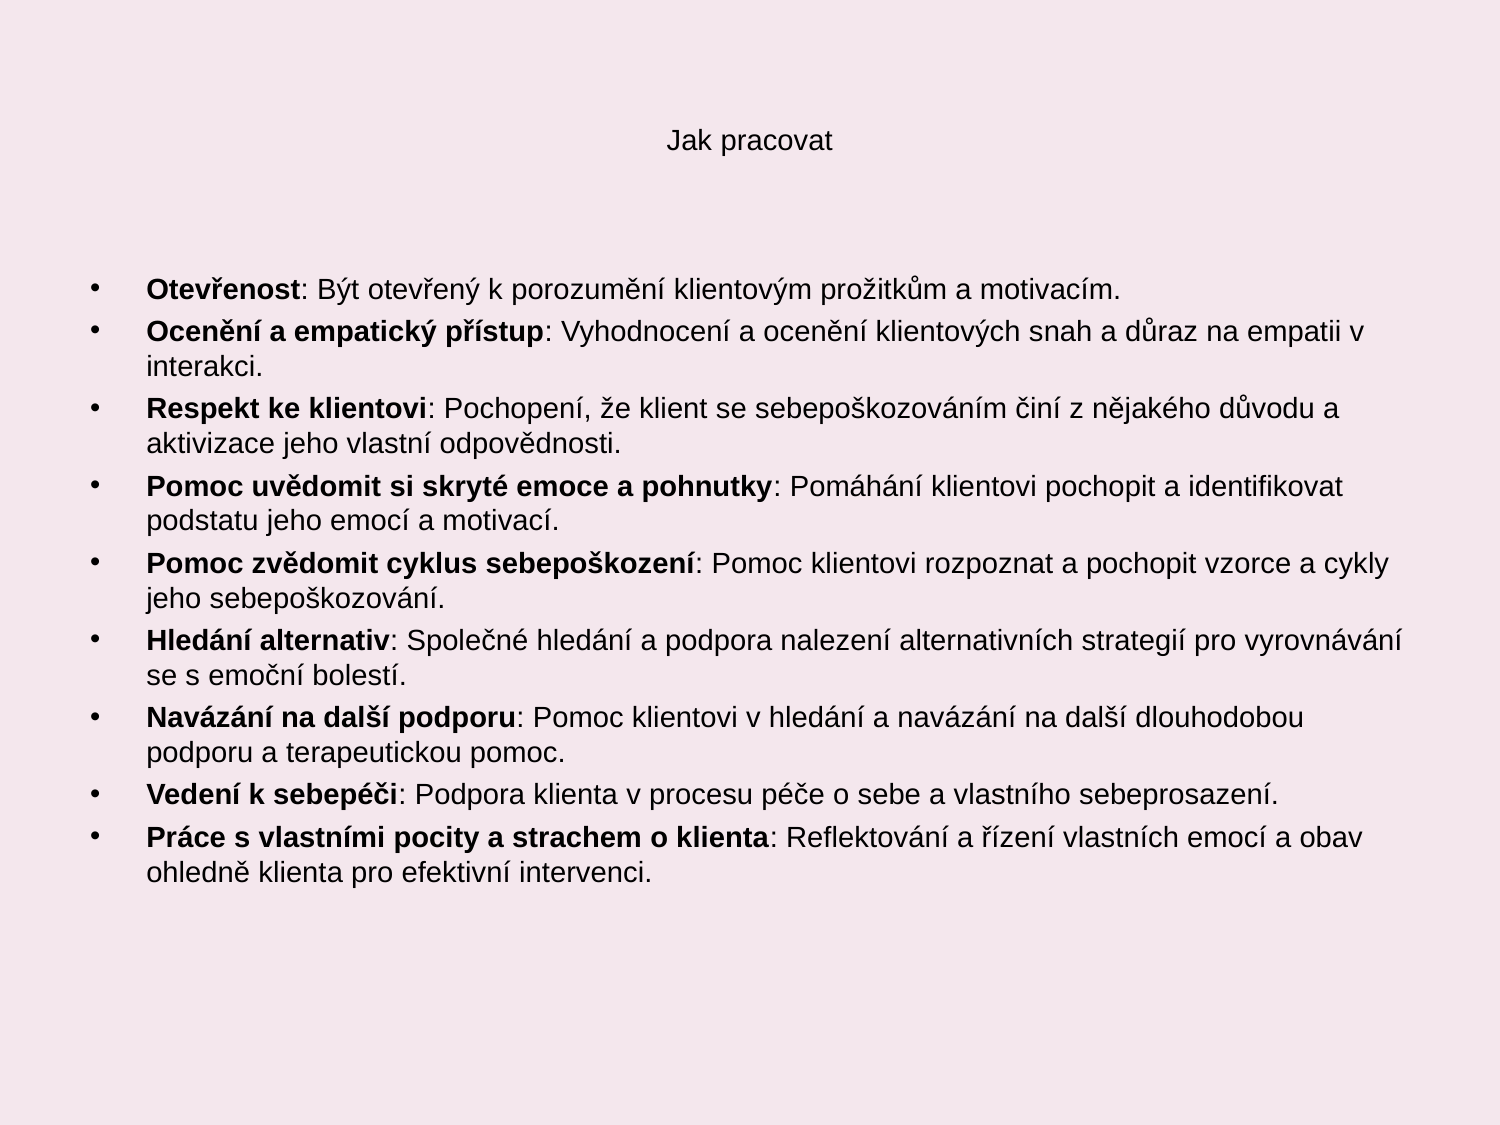

# Jak pracovat
Otevřenost: Být otevřený k porozumění klientovým prožitkům a motivacím.
Ocenění a empatický přístup: Vyhodnocení a ocenění klientových snah a důraz na empatii v interakci.
Respekt ke klientovi: Pochopení, že klient se sebepoškozováním činí z nějakého důvodu a aktivizace jeho vlastní odpovědnosti.
Pomoc uvědomit si skryté emoce a pohnutky: Pomáhání klientovi pochopit a identifikovat podstatu jeho emocí a motivací.
Pomoc zvědomit cyklus sebepoškození: Pomoc klientovi rozpoznat a pochopit vzorce a cykly jeho sebepoškozování.
Hledání alternativ: Společné hledání a podpora nalezení alternativních strategií pro vyrovnávání se s emoční bolestí.
Navázání na další podporu: Pomoc klientovi v hledání a navázání na další dlouhodobou podporu a terapeutickou pomoc.
Vedení k sebepéči: Podpora klienta v procesu péče o sebe a vlastního sebeprosazení.
Práce s vlastními pocity a strachem o klienta: Reflektování a řízení vlastních emocí a obav ohledně klienta pro efektivní intervenci.